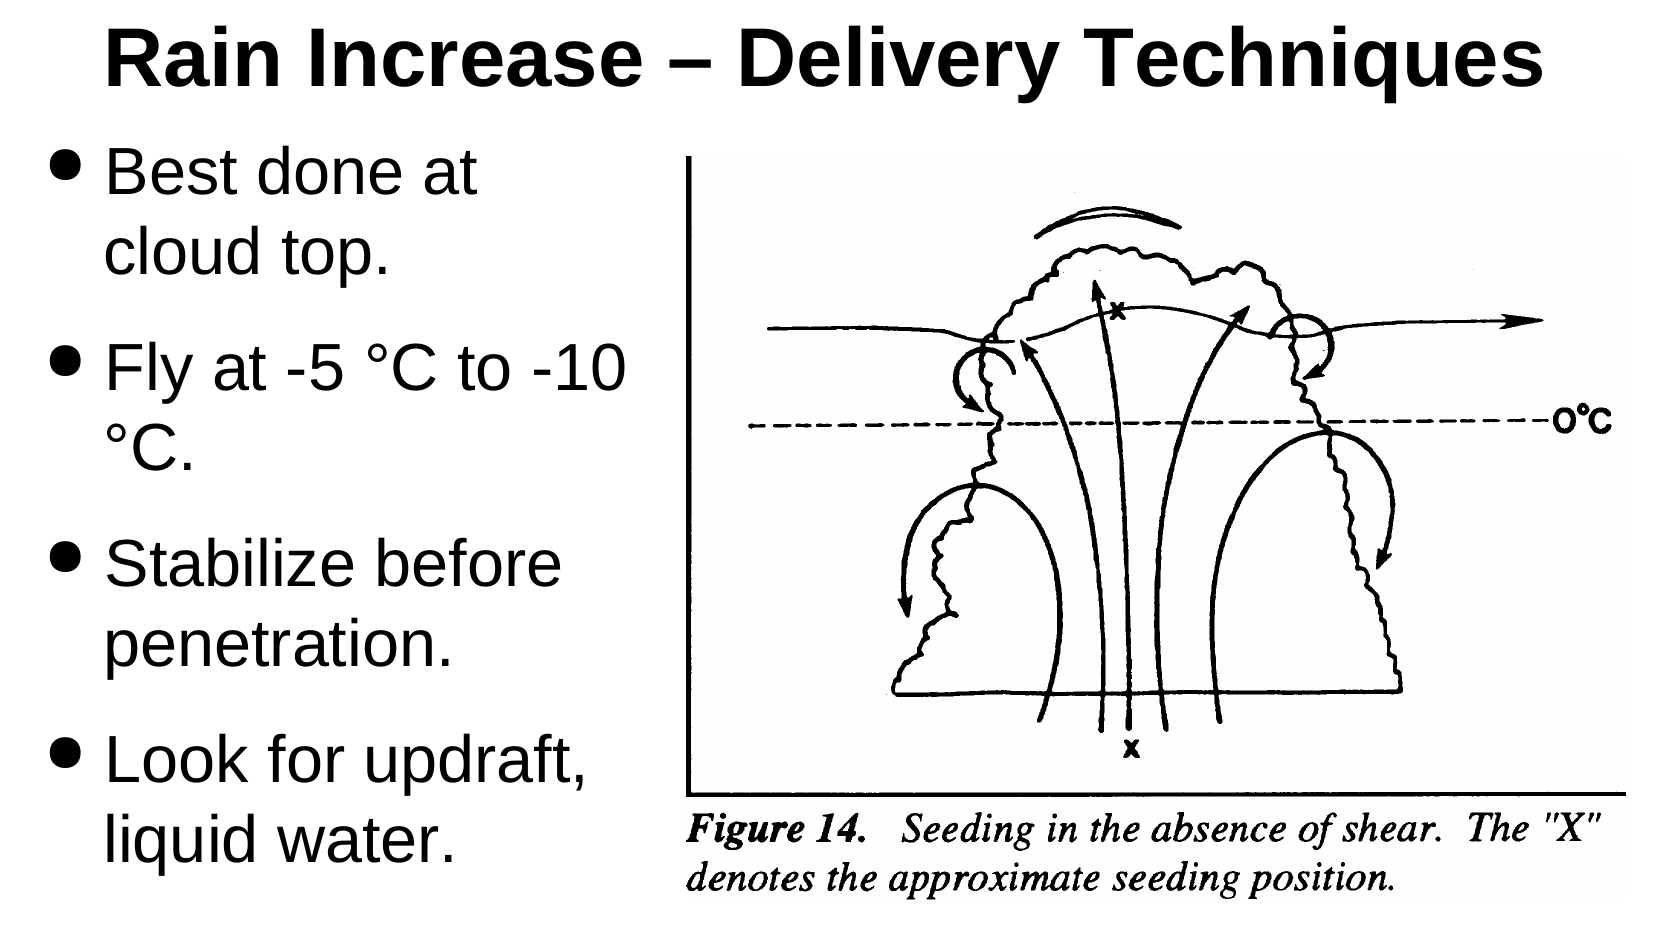

# Rain Increase – Delivery Techniques
 Best done at cloud top.
 Fly at -5 °C to -10 °C.
 Stabilize before penetration.
 Look for updraft, liquid water.